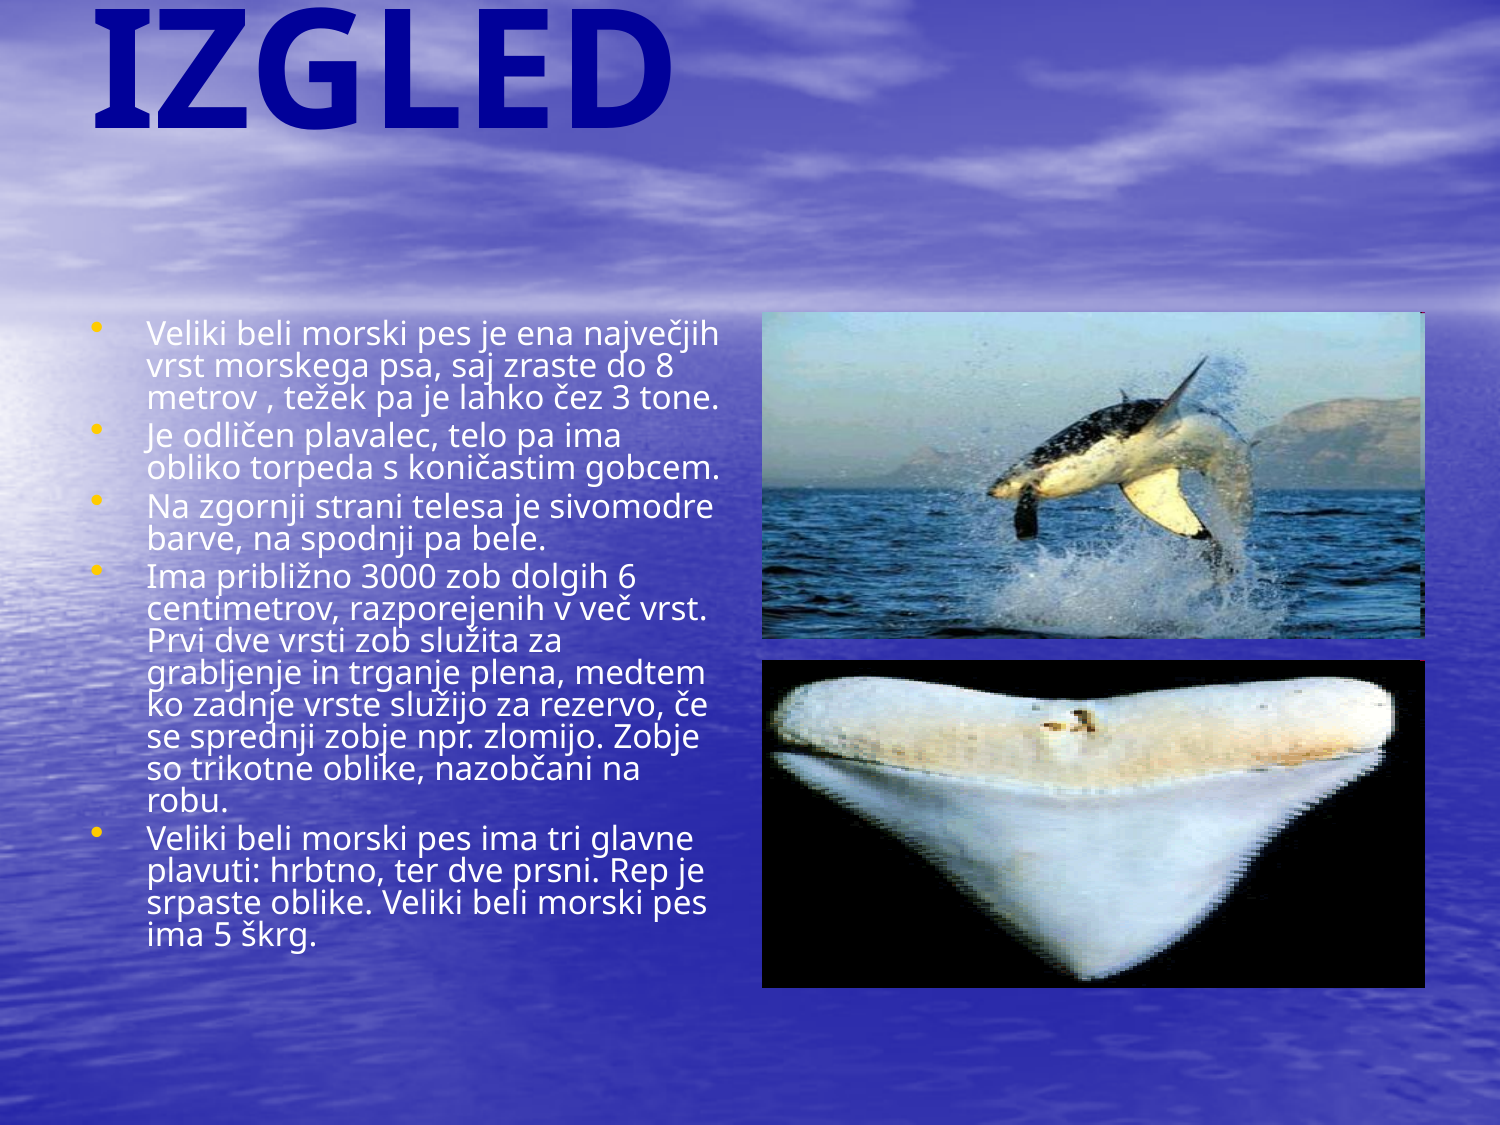

# IZGLED
Veliki beli morski pes je ena največjih vrst morskega psa, saj zraste do 8 metrov , težek pa je lahko čez 3 tone.
Je odličen plavalec, telo pa ima obliko torpeda s koničastim gobcem.
Na zgornji strani telesa je sivomodre barve, na spodnji pa bele.
Ima približno 3000 zob dolgih 6 centimetrov, razporejenih v več vrst. Prvi dve vrsti zob služita za grabljenje in trganje plena, medtem ko zadnje vrste služijo za rezervo, če se sprednji zobje npr. zlomijo. Zobje so trikotne oblike, nazobčani na robu.
Veliki beli morski pes ima tri glavne plavuti: hrbtno, ter dve prsni. Rep je srpaste oblike. Veliki beli morski pes ima 5 škrg.